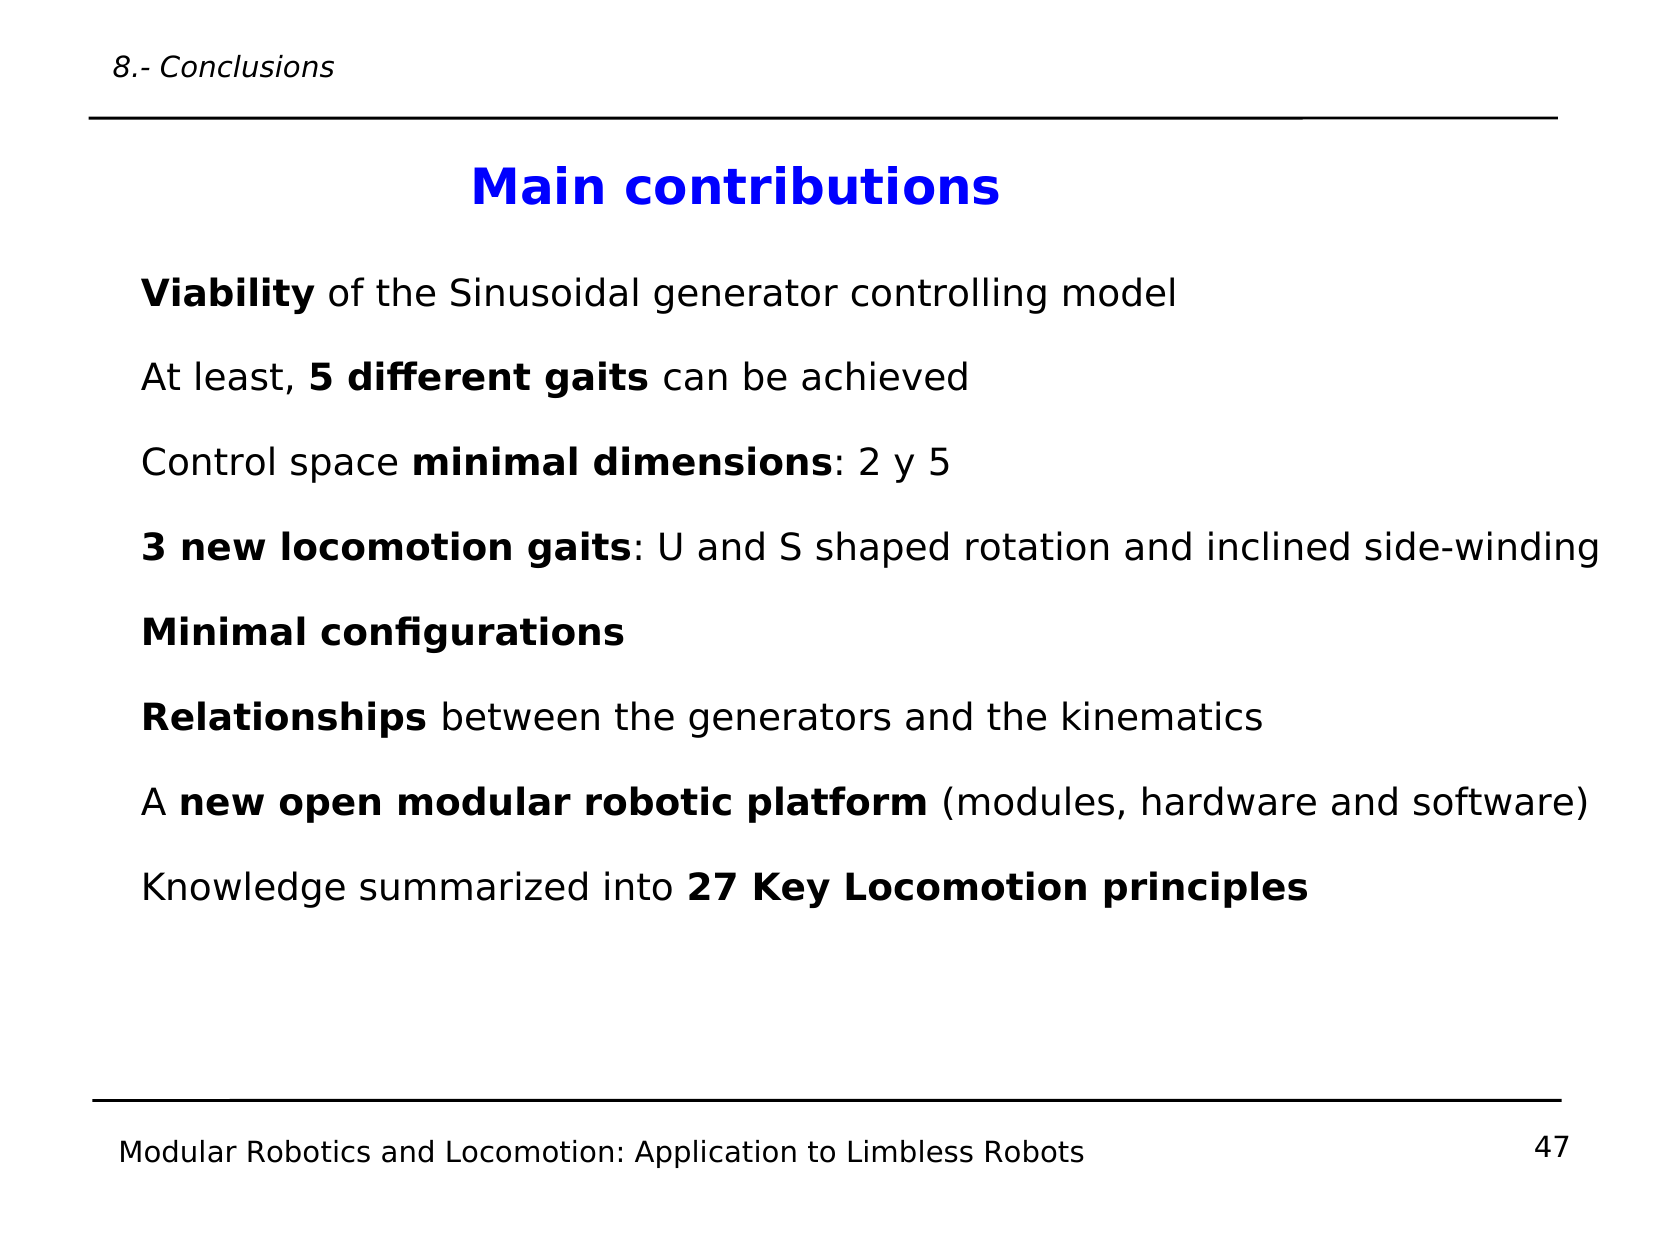

8.- Conclusions
Main contributions
 Viability of the Sinusoidal generator controlling model
 At least, 5 different gaits can be achieved
 Control space minimal dimensions: 2 y 5
 3 new locomotion gaits: U and S shaped rotation and inclined side-winding
 Minimal configurations
 Relationships between the generators and the kinematics
 A new open modular robotic platform (modules, hardware and software)
 Knowledge summarized into 27 Key Locomotion principles
Modular Robotics and Locomotion: Application to Limbless Robots
47